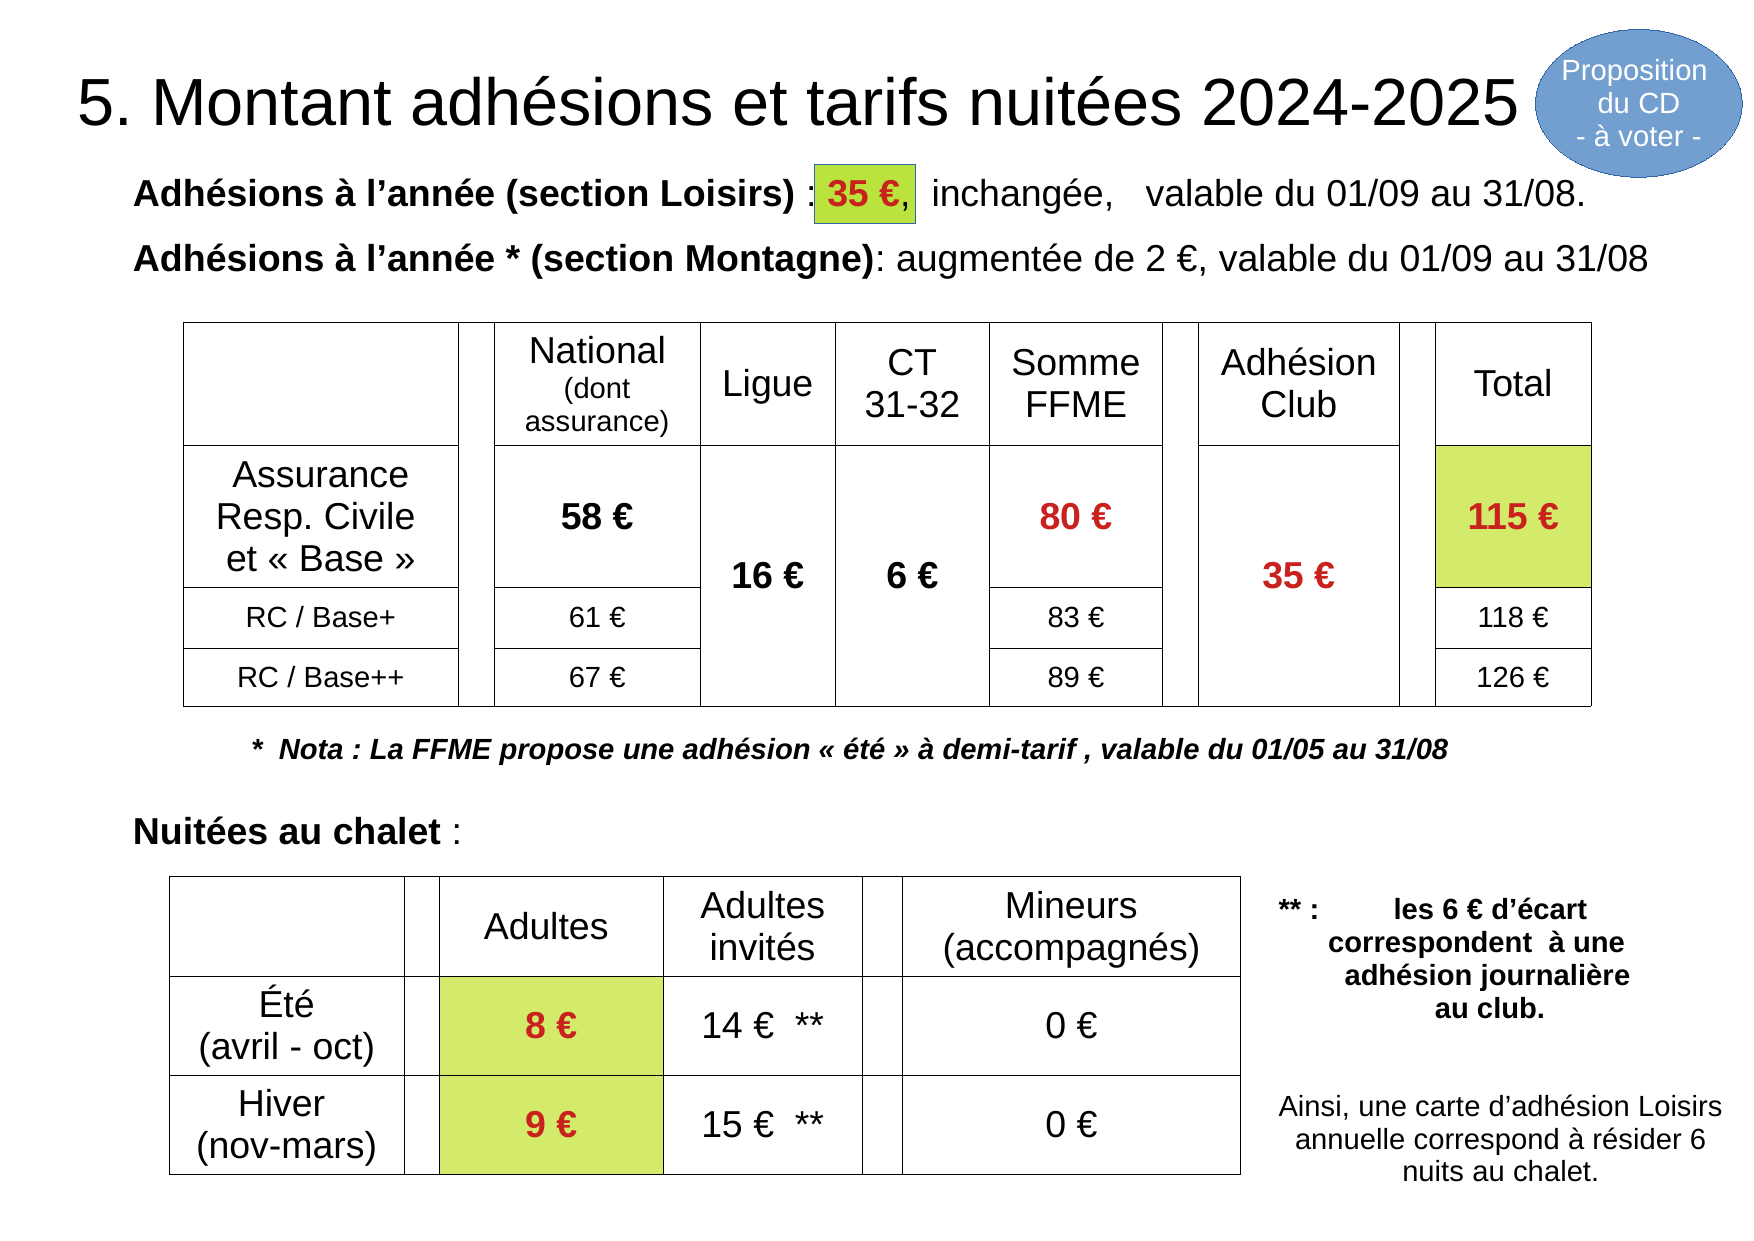

Proposition
du CD
- à voter -
5. Montant adhésions et tarifs nuitées 2024-2025 :
Adhésions à l’année (section Loisirs) : 35 €, inchangée, valable du 01/09 au 31/08.
Adhésions à l’année * (section Montagne): augmentée de 2 €, valable du 01/09 au 31/08
| | | National (dont assurance) | Ligue | CT 31-32 | Somme FFME | | Adhésion Club | | Total |
| --- | --- | --- | --- | --- | --- | --- | --- | --- | --- |
| Assurance Resp. Civile et « Base » | | 58 € | 16 € | 6 € | 80 € | | 35 € | | 115 € |
| RC / Base+ | | 61 € | | | 83 € | | | | 118 € |
| RC / Base++ | | 67 € | | | 89 € | | | | 126 € |
* Nota : La FFME propose une adhésion « été » à demi-tarif , valable du 01/05 au 31/08
Nuitées au chalet :
| | | Adultes | Adultes invités | | Mineurs (accompagnés) |
| --- | --- | --- | --- | --- | --- |
| Été (avril - oct) | | 8 € | 14 € \*\* | | 0 € |
| Hiver (nov-mars) | | 9 € | 15 € \*\* | | 0 € |
** : les 6 € d’écart
 correspondent à une
 adhésion journalière
	 au club.
Ainsi, une carte d’adhésion Loisirs annuelle correspond à résider 6 nuits au chalet.